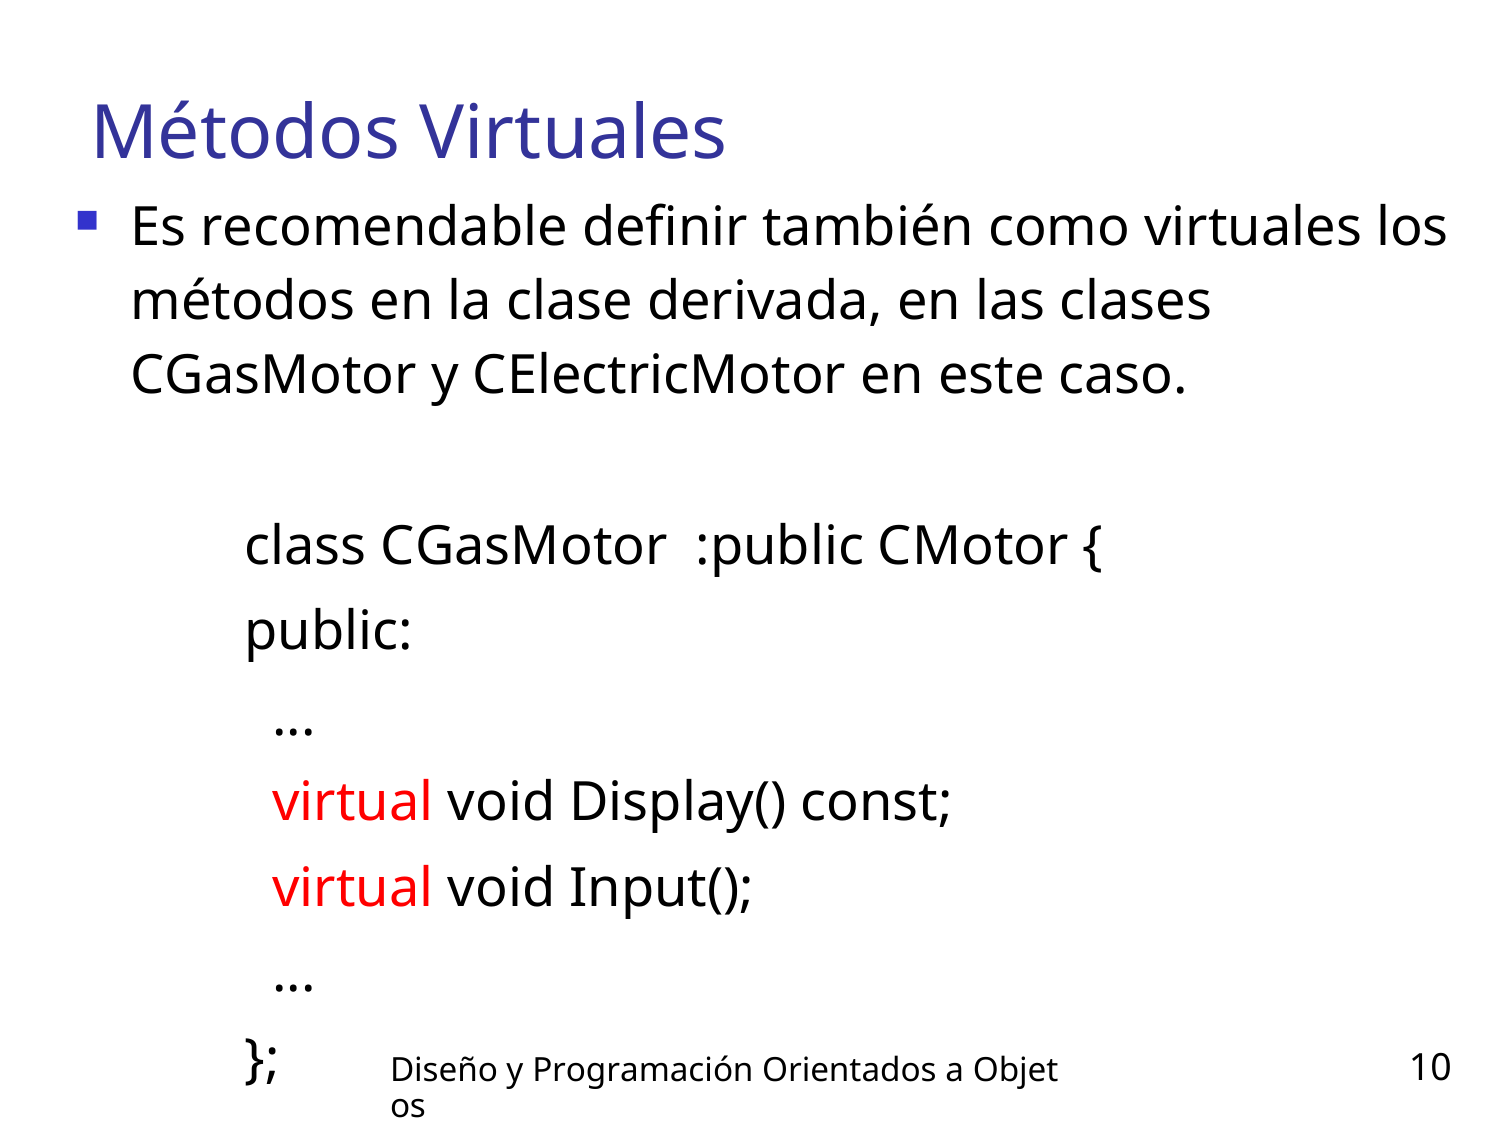

# Métodos Virtuales
Es recomendable definir también como virtuales los métodos en la clase derivada, en las clases CGasMotor y CElectricMotor en este caso.
 			class CGasMotor :public CMotor {
 			public:
 			 ...
 			 virtual void Display() const;
 			 virtual void Input();
 			 ...
 			};
Diseño y Programación Orientados a Objetos
10